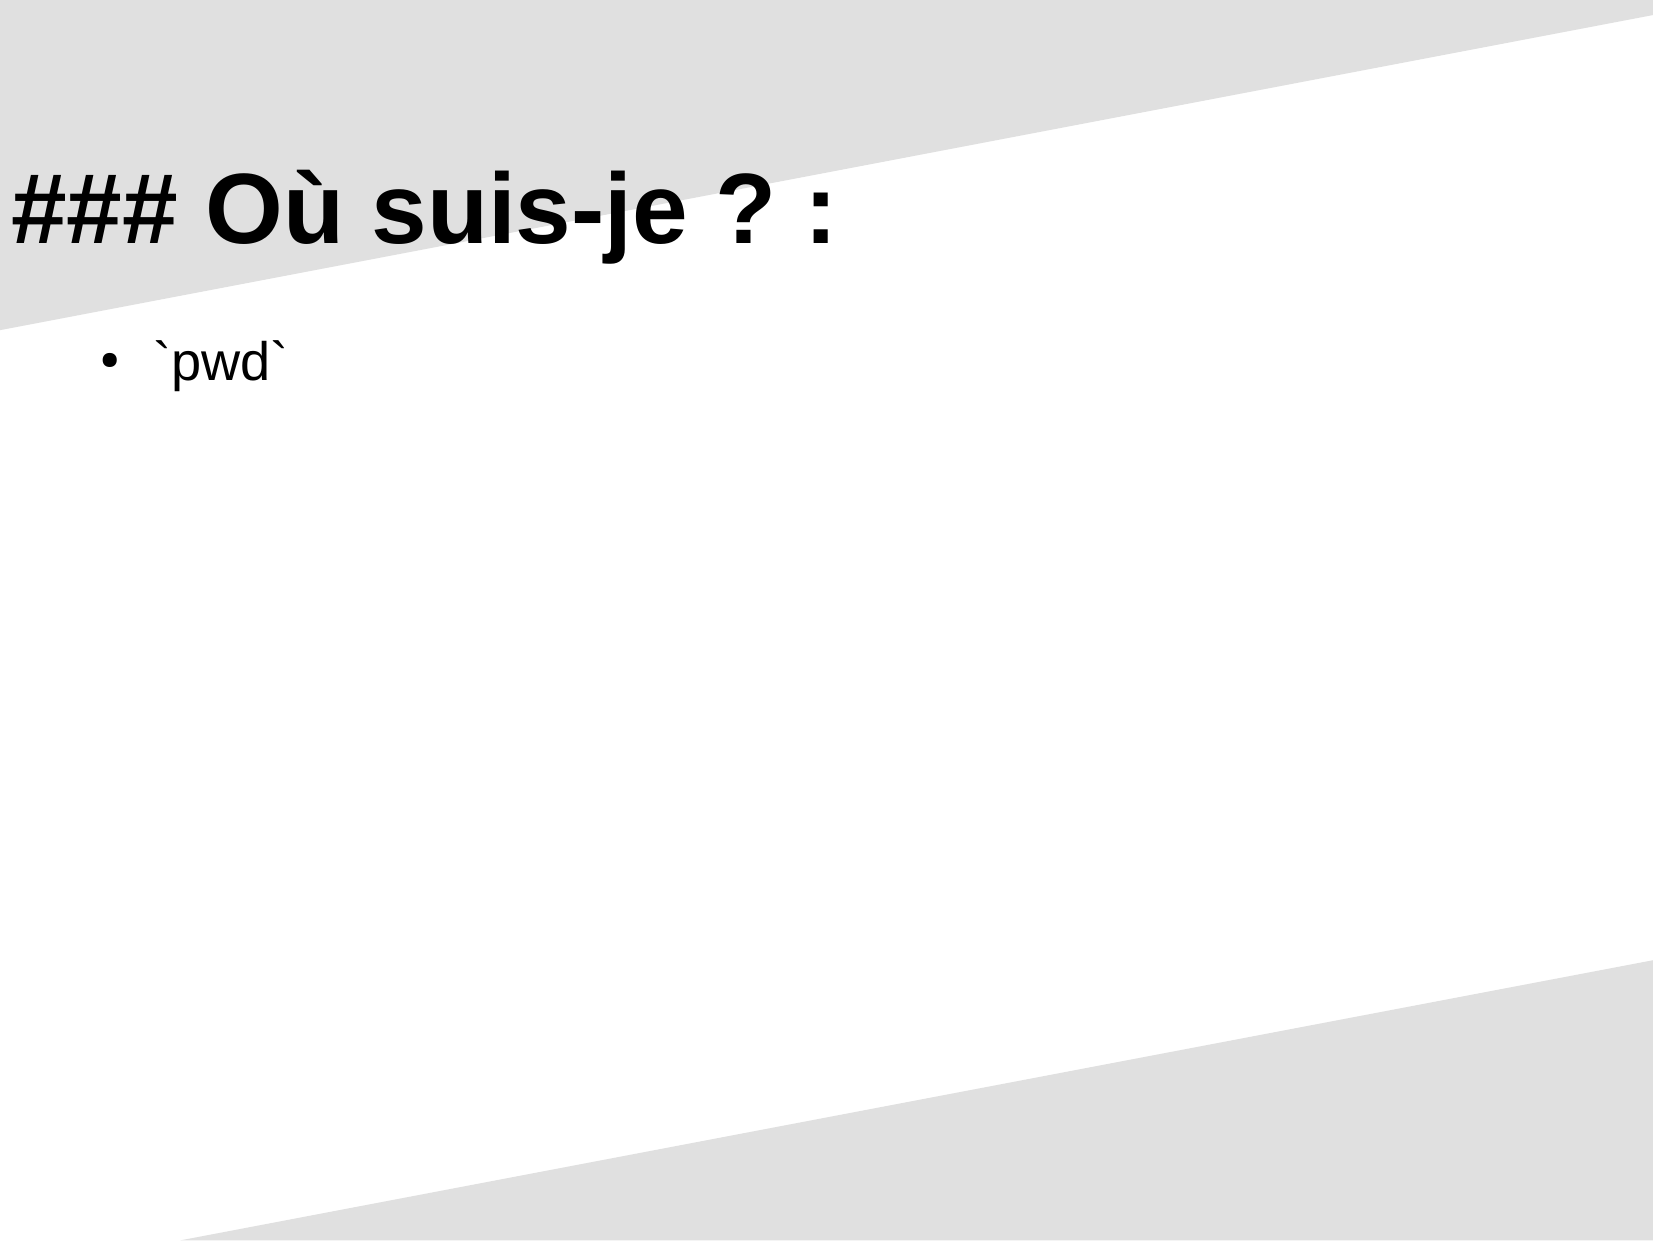

# ### Où suis-je ? :
`pwd`